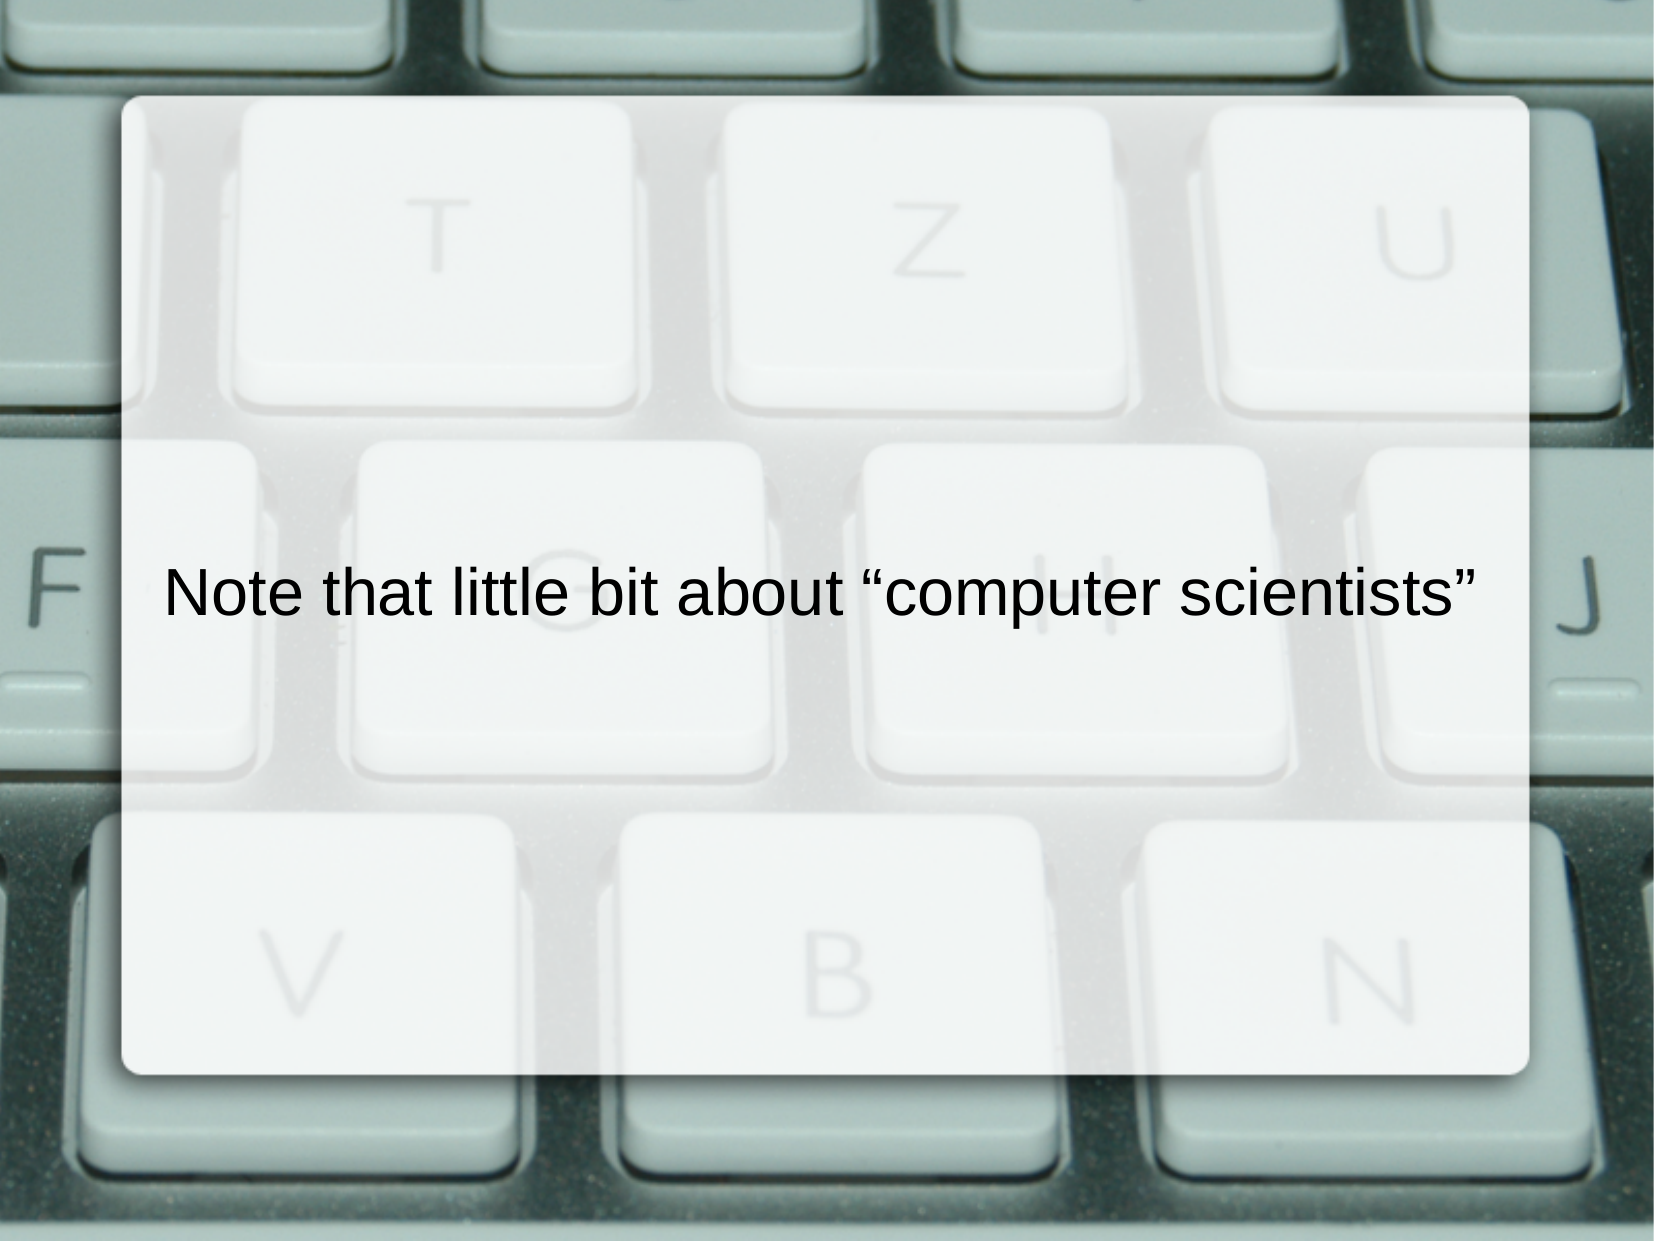

# Note that little bit about “computer scientists”